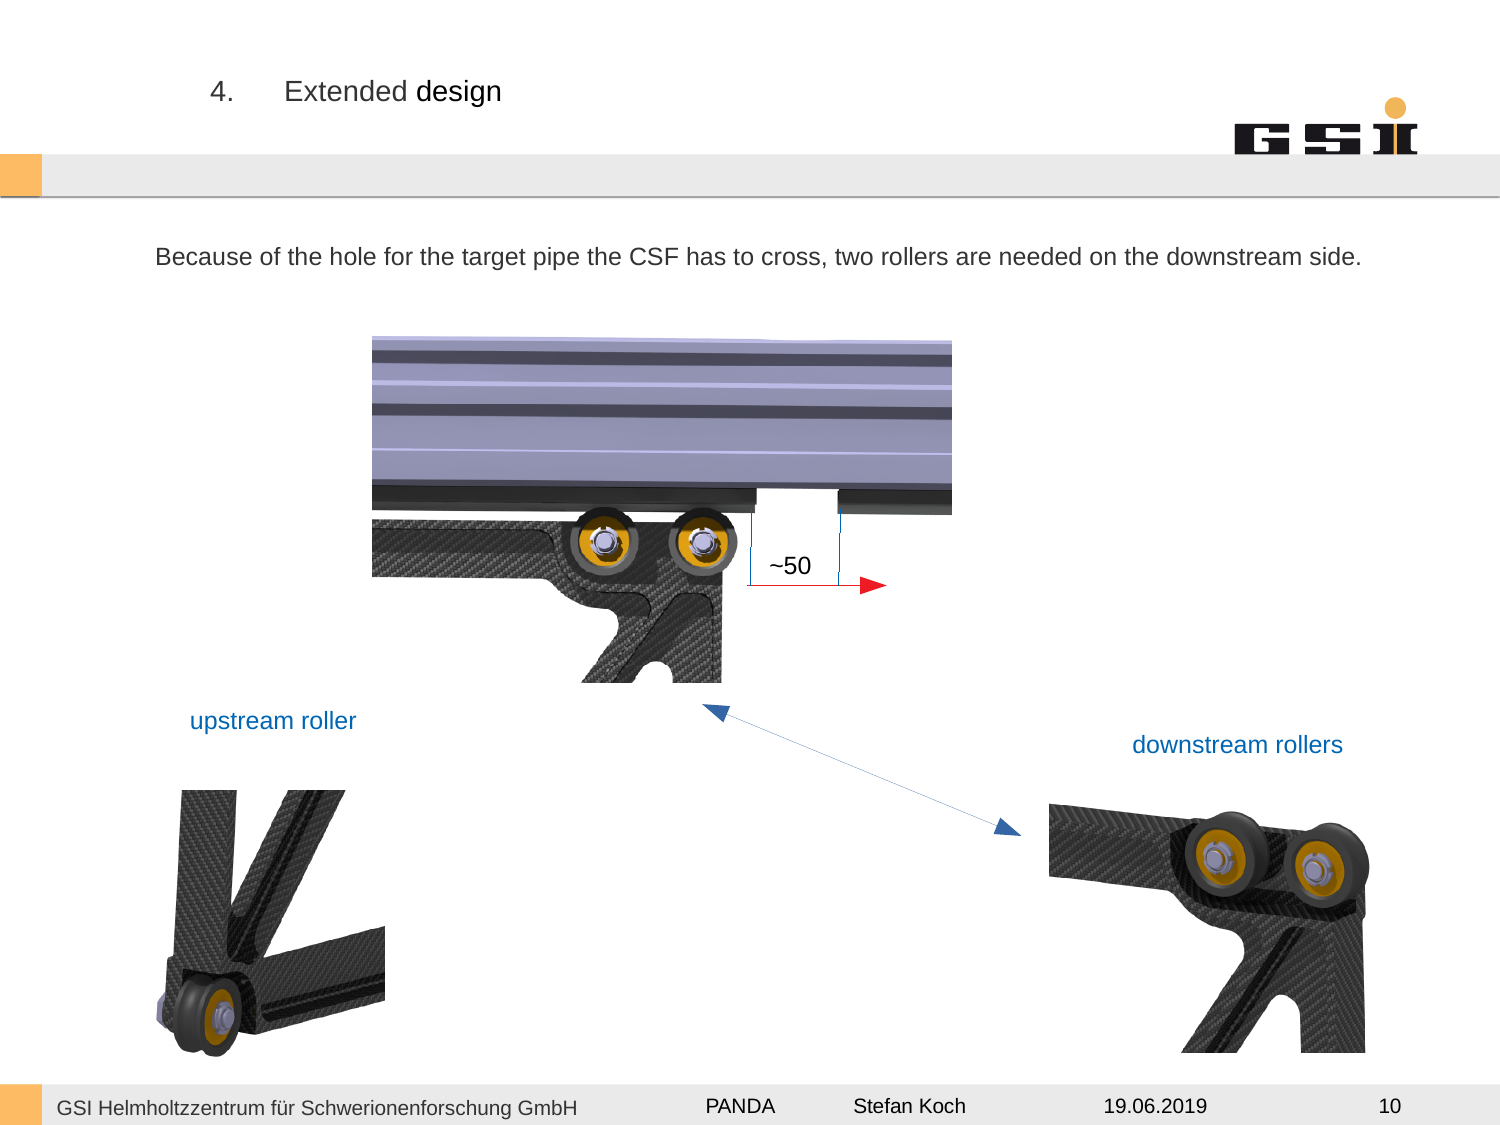

4.	Extended design
# Because of the hole for the target pipe the CSF has to cross, two rollers are needed on the downstream side.
~50
upstream roller
downstream rollers